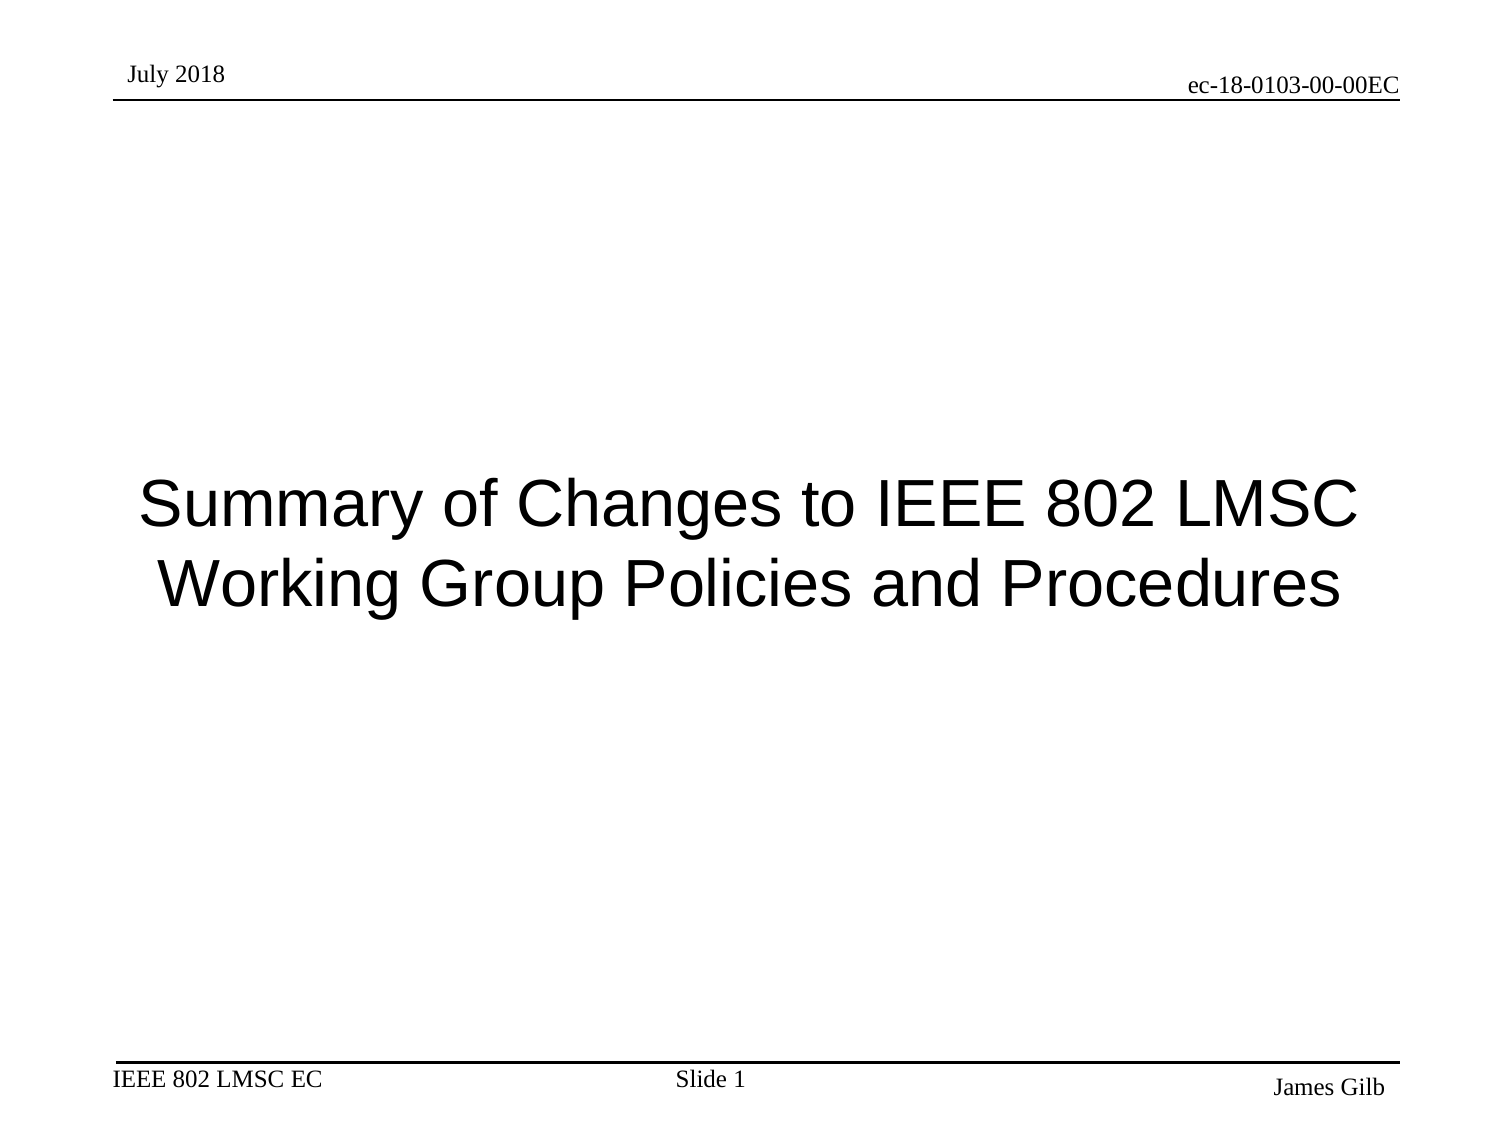

# Summary of Changes to IEEE 802 LMSC Working Group Policies and Procedures
1